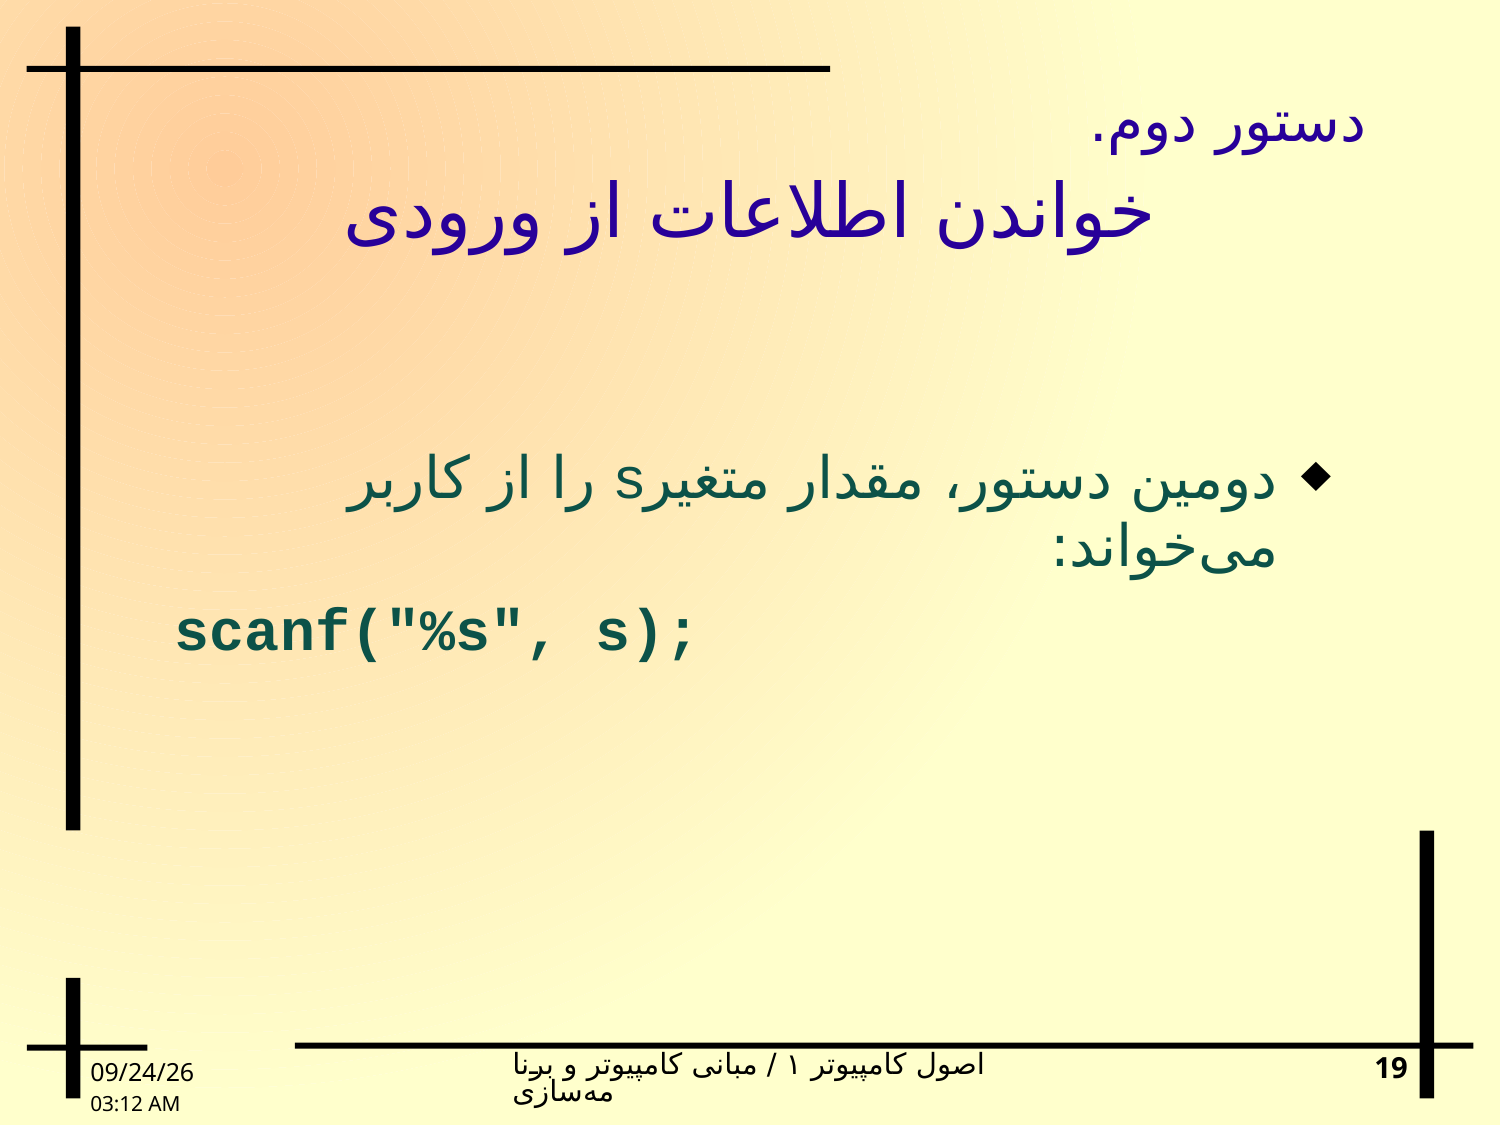

دستور دوم.
خواندن اطلاعات از ورودی
# دومین دستور، مقدار متغیرs را از کاربر می‌خواند:
scanf("%s", s);
اصول کامپیوتر ۱ / مبانی کامپیوتر و برنامه‌سازی
19